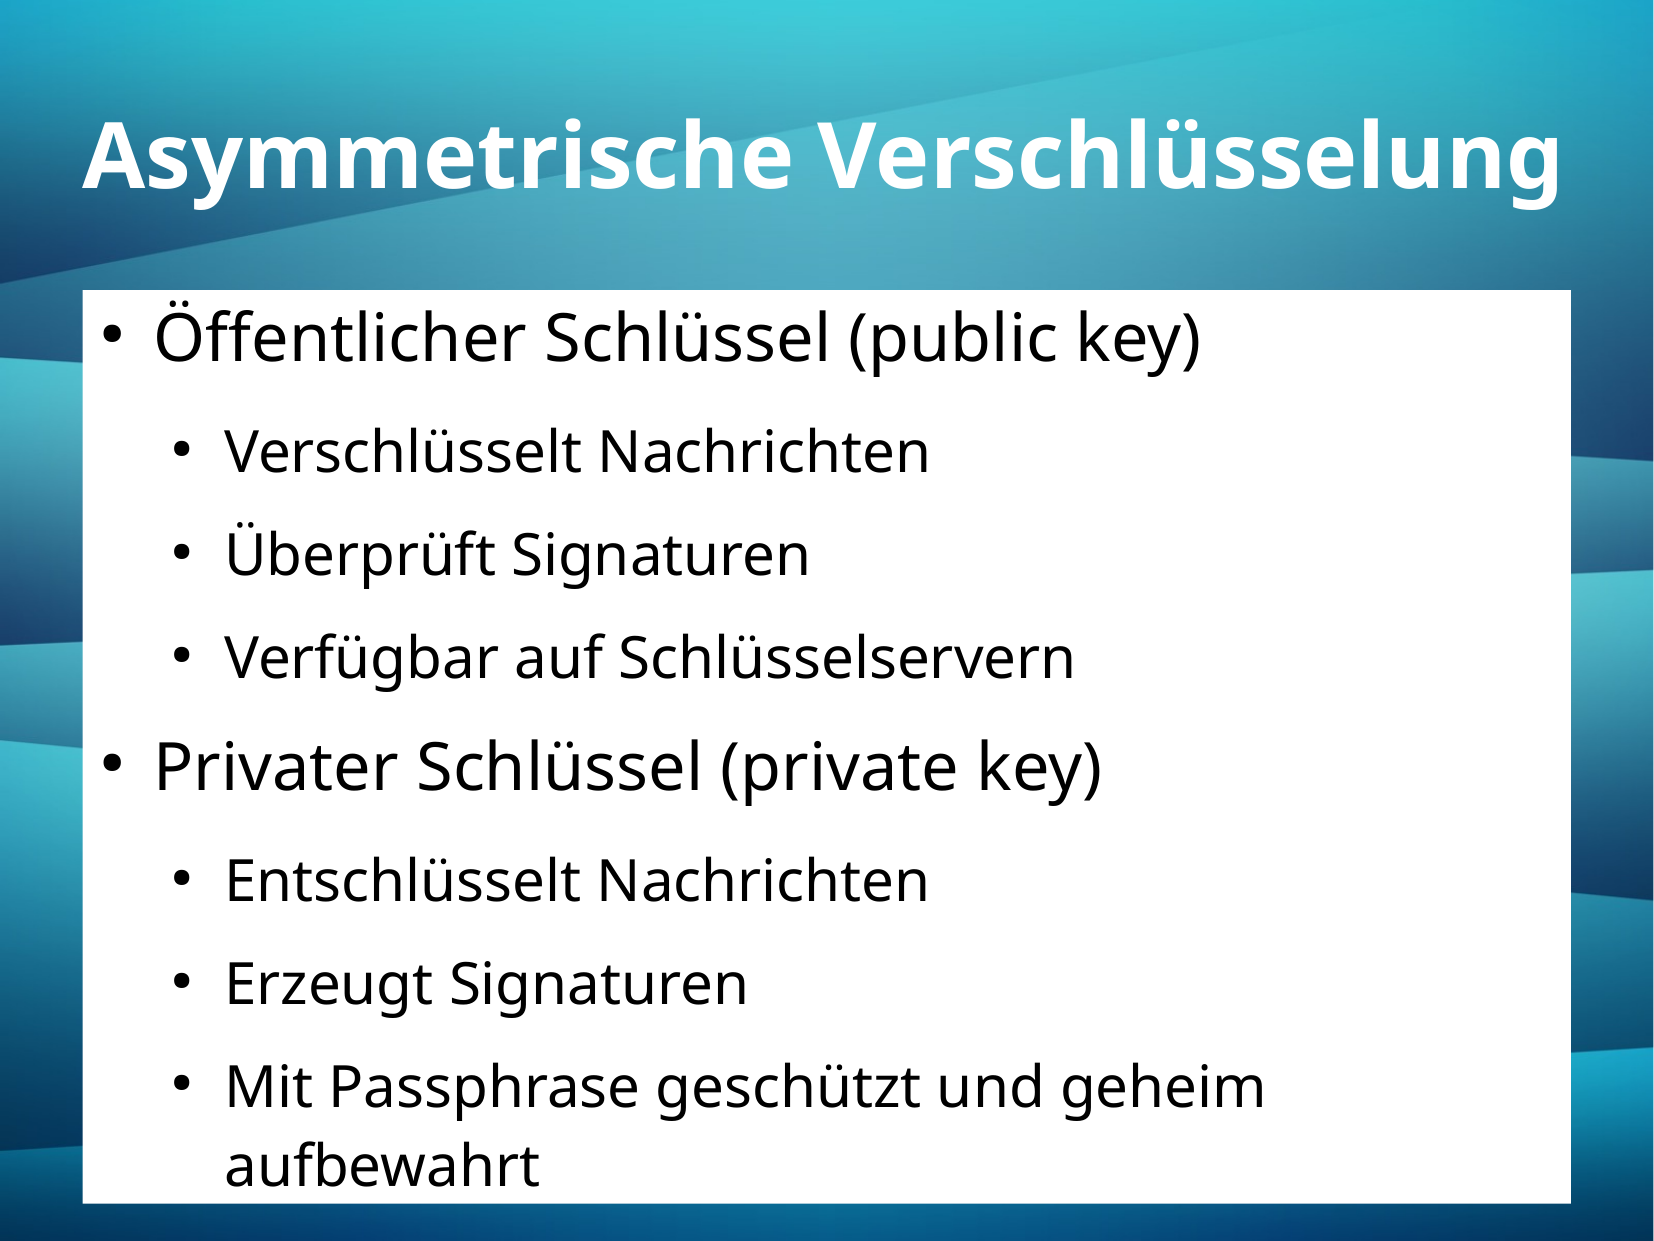

# Asymmetrische Verschlüsselung
Öffentlicher Schlüssel (public key)
Verschlüsselt Nachrichten
Überprüft Signaturen
Verfügbar auf Schlüsselservern
Privater Schlüssel (private key)
Entschlüsselt Nachrichten
Erzeugt Signaturen
Mit Passphrase geschützt und geheim aufbewahrt
23.11.2013
CryptoParty, Kollnau
8